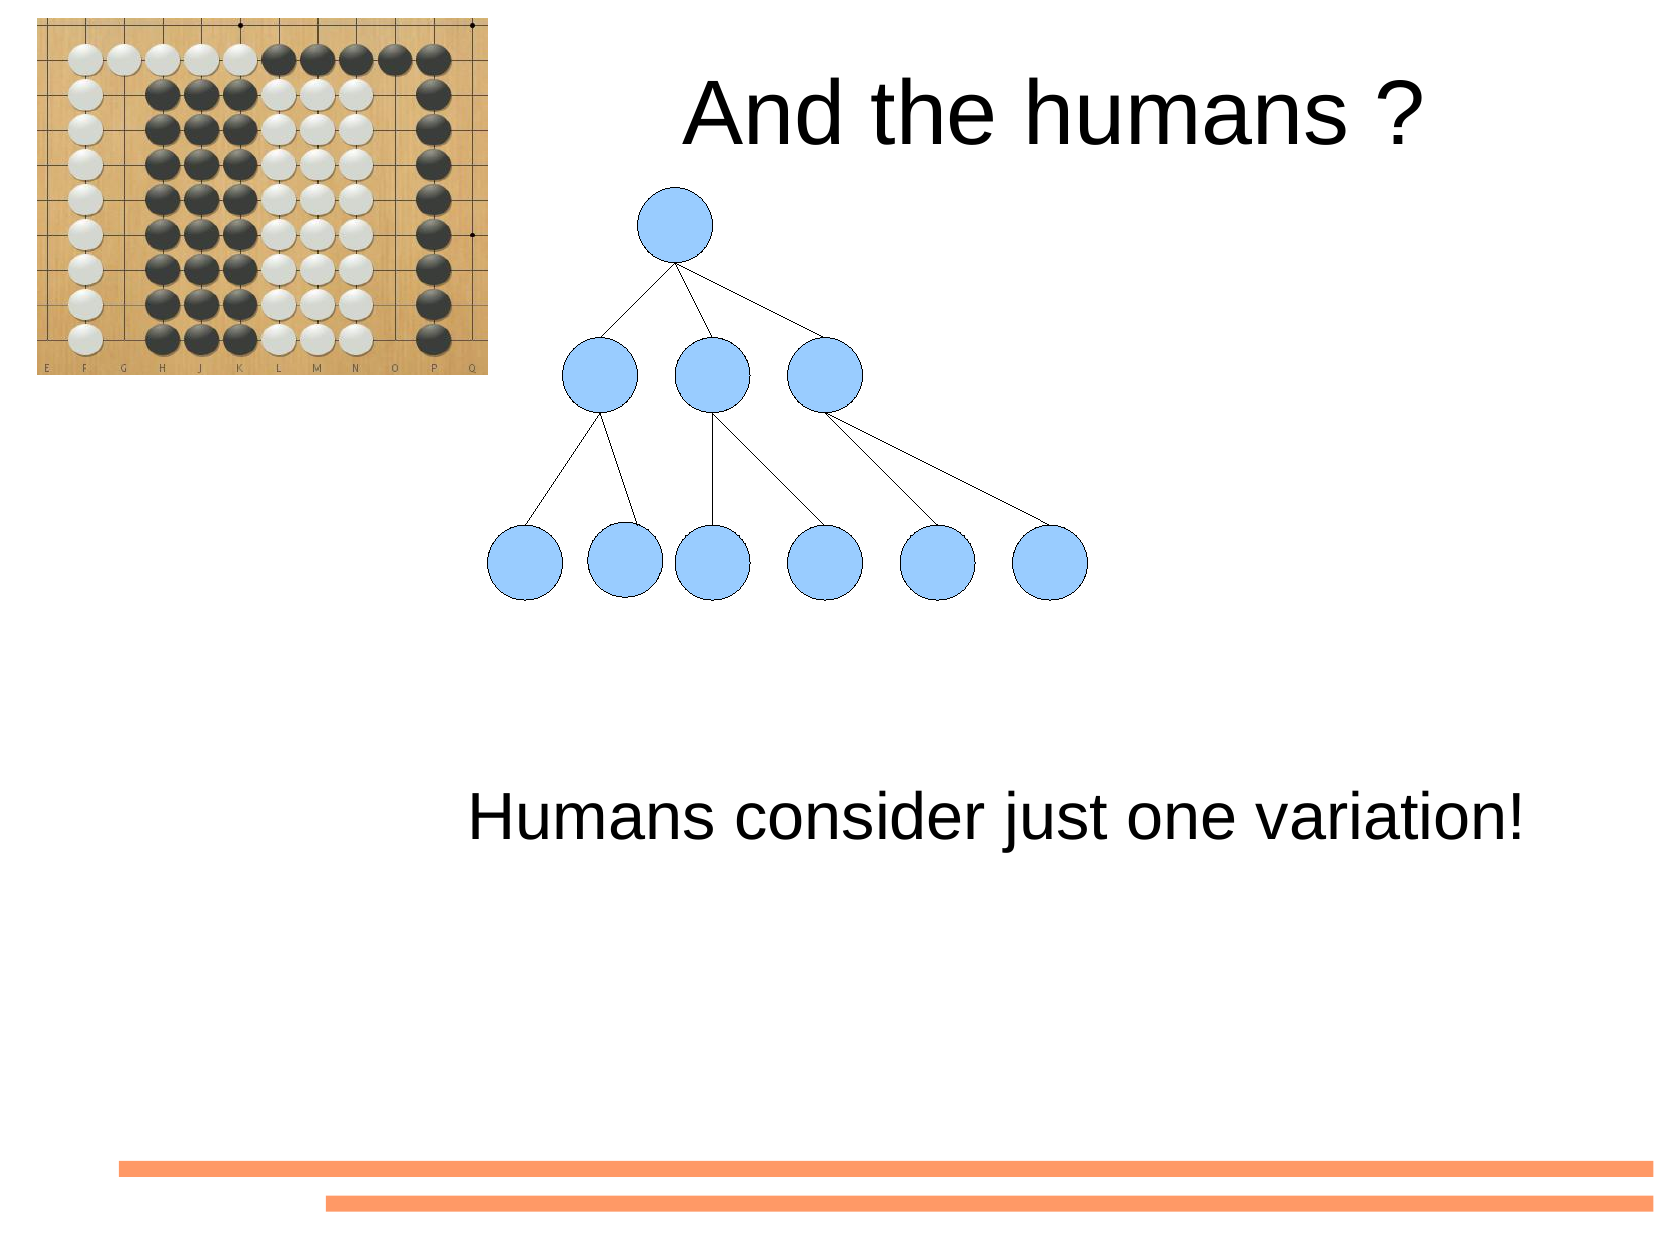

# And the humans ?
Humans consider just one variation!